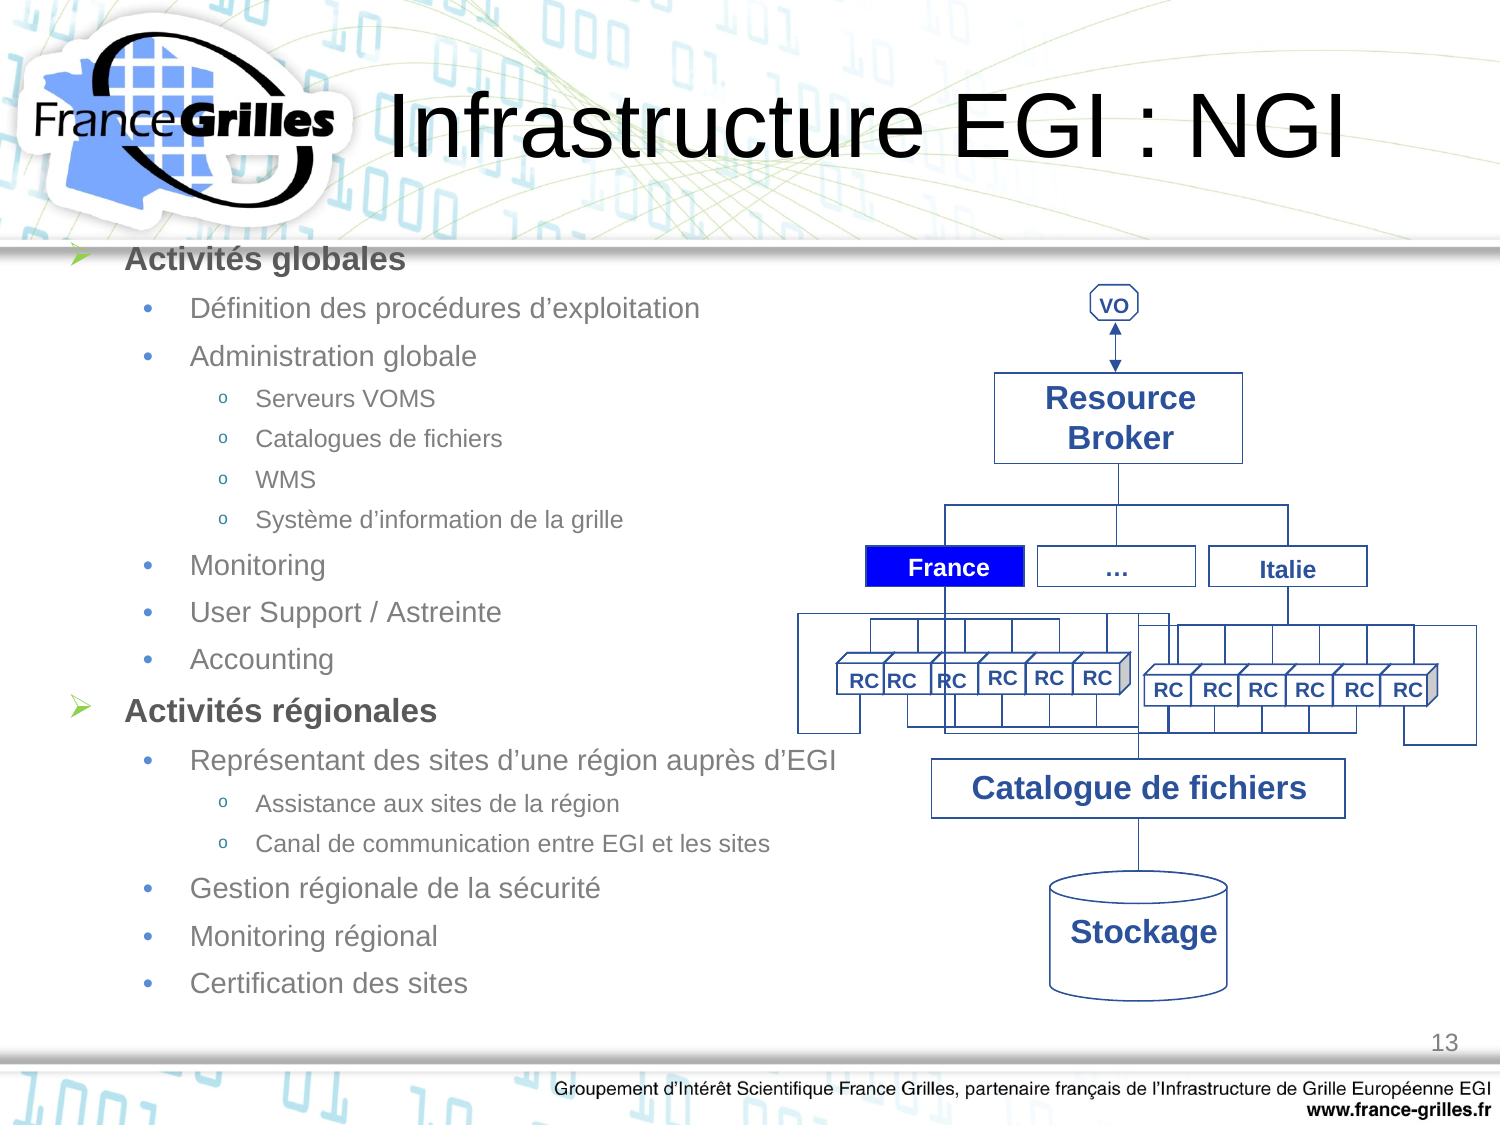

# Infrastructure EGI : NGI
Activités globales
Définition des procédures d’exploitation
Administration globale
Serveurs VOMS
Catalogues de fichiers
WMS
Système d’information de la grille
Monitoring
User Support / Astreinte
Accounting
Activités régionales
Représentant des sites d’une région auprès d’EGI
Assistance aux sites de la région
Canal de communication entre EGI et les sites
Gestion régionale de la sécurité
Monitoring régional
Certification des sites
VO
Resource Broker
France
…
Italie
RC
RC
RC
RC
RC
RC
RC
RC
RC
RC
RC
RC
Catalogue de fichiers
Stockage
13